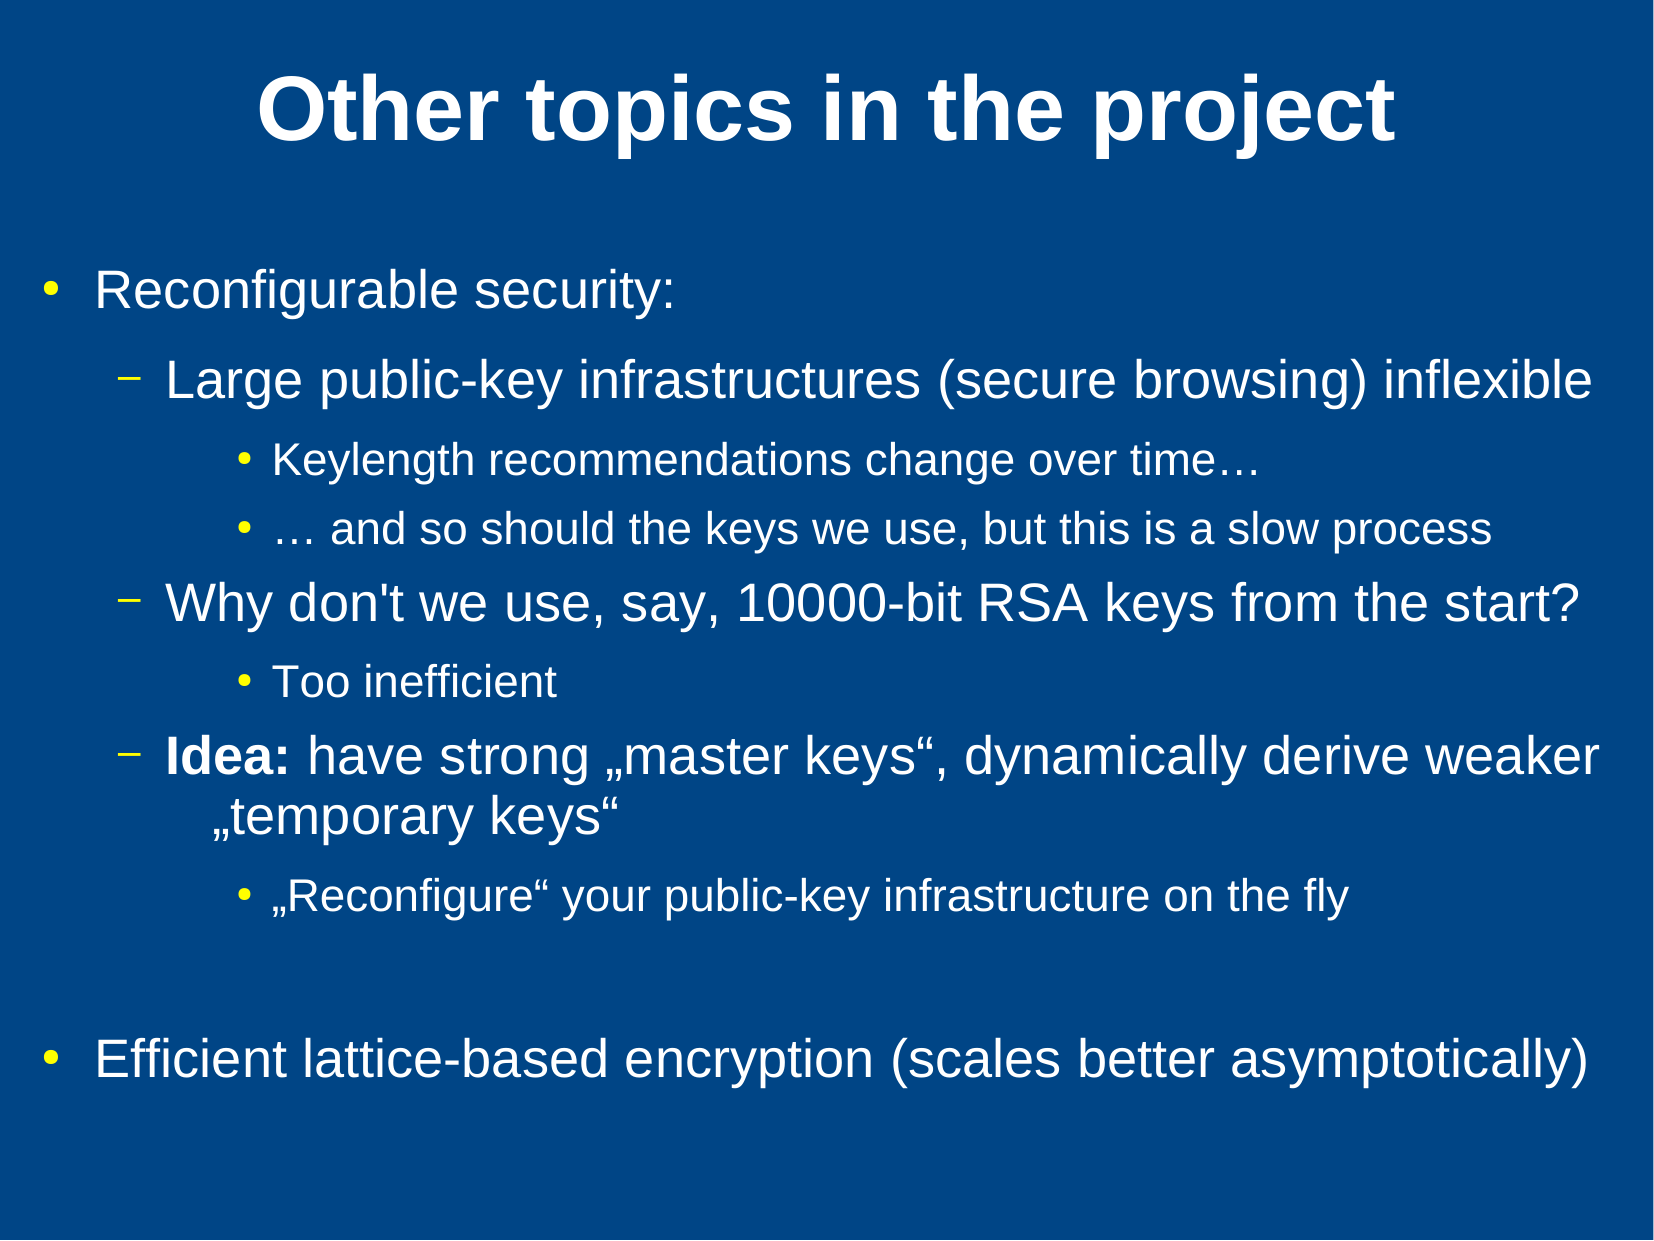

# Other topics in the project
Reconfigurable security:
Large public-key infrastructures (secure browsing) inflexible
Keylength recommendations change over time…
… and so should the keys we use, but this is a slow process
Why don't we use, say, 10000-bit RSA keys from the start?
Too inefficient
Idea: have strong „master keys“, dynamically derive weaker „temporary keys“
„Reconfigure“ your public-key infrastructure on the fly
Efficient lattice-based encryption (scales better asymptotically)